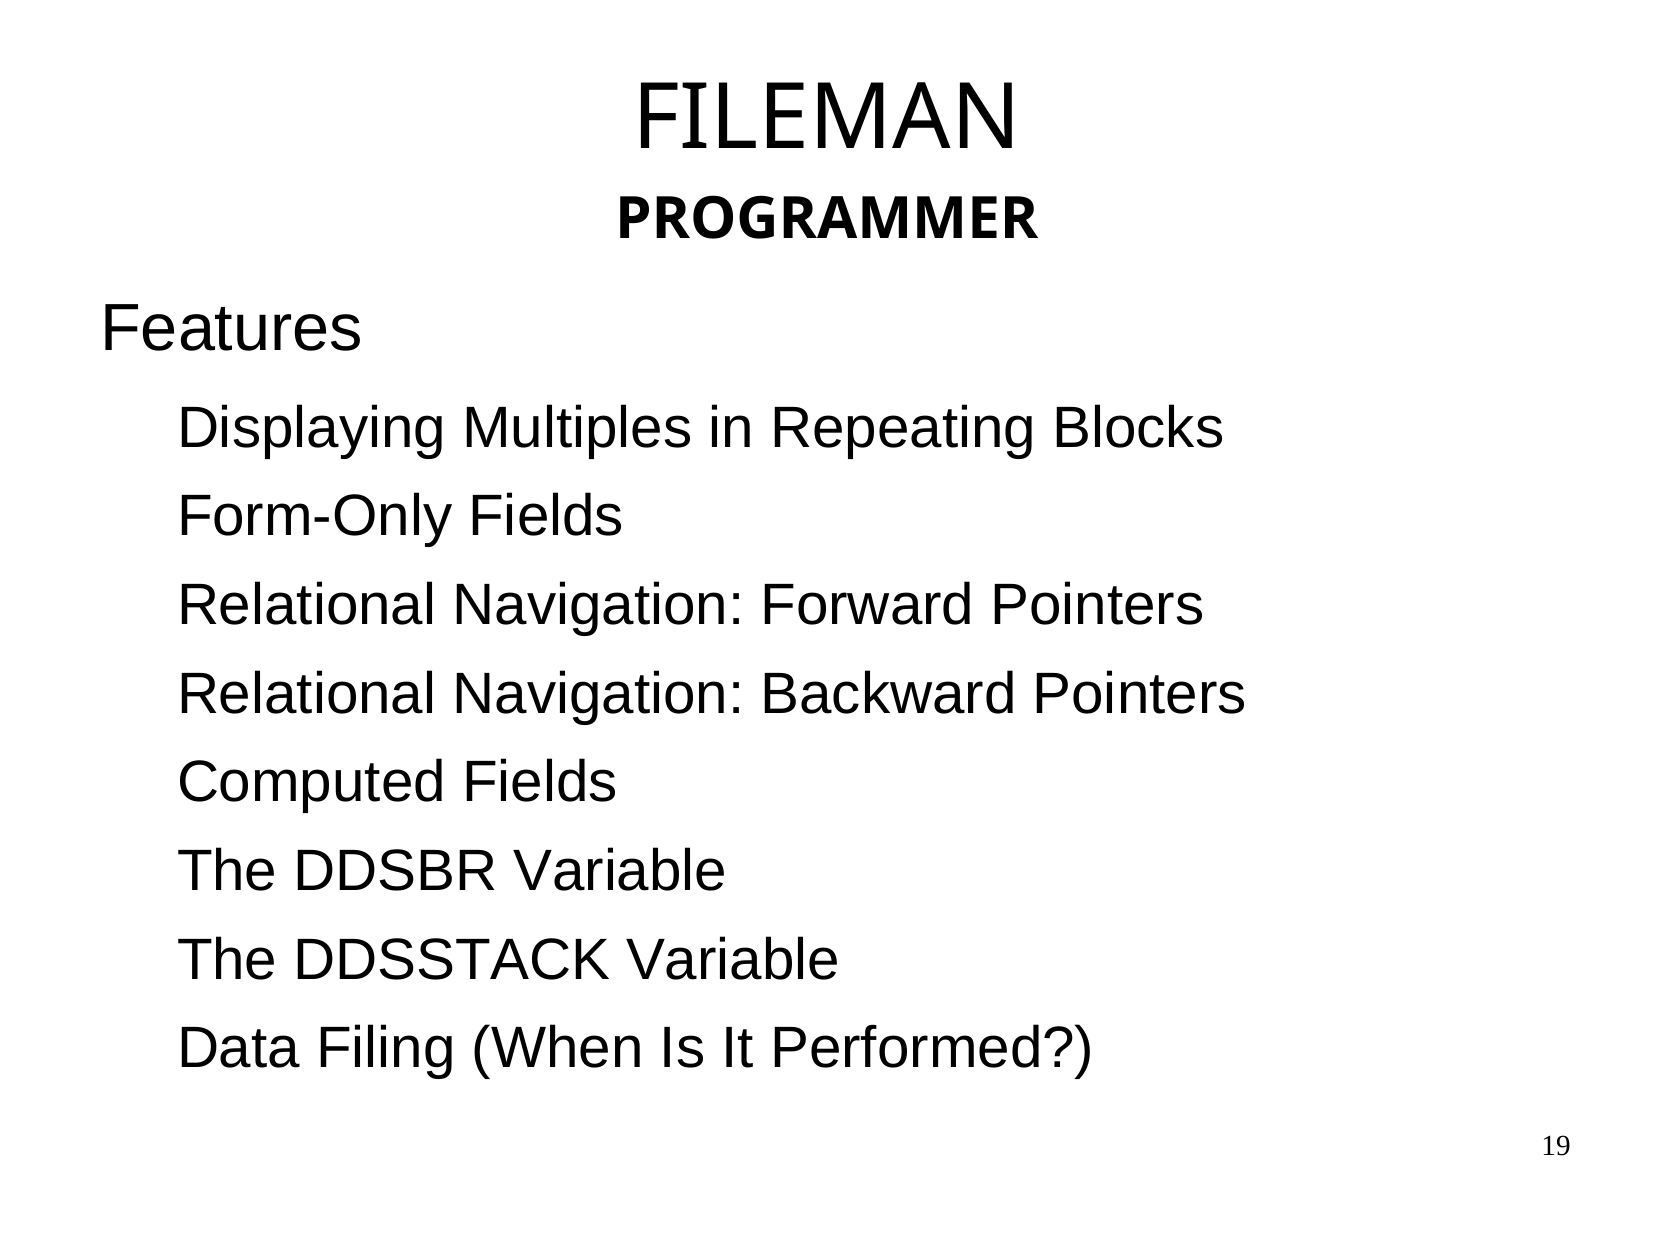

# FILEMAN PROGRAMMER
Features
Displaying Multiples in Repeating Blocks
Form-Only Fields
Relational Navigation: Forward Pointers
Relational Navigation: Backward Pointers
Computed Fields
The DDSBR Variable
The DDSSTACK Variable
Data Filing (When Is It Performed?)
19